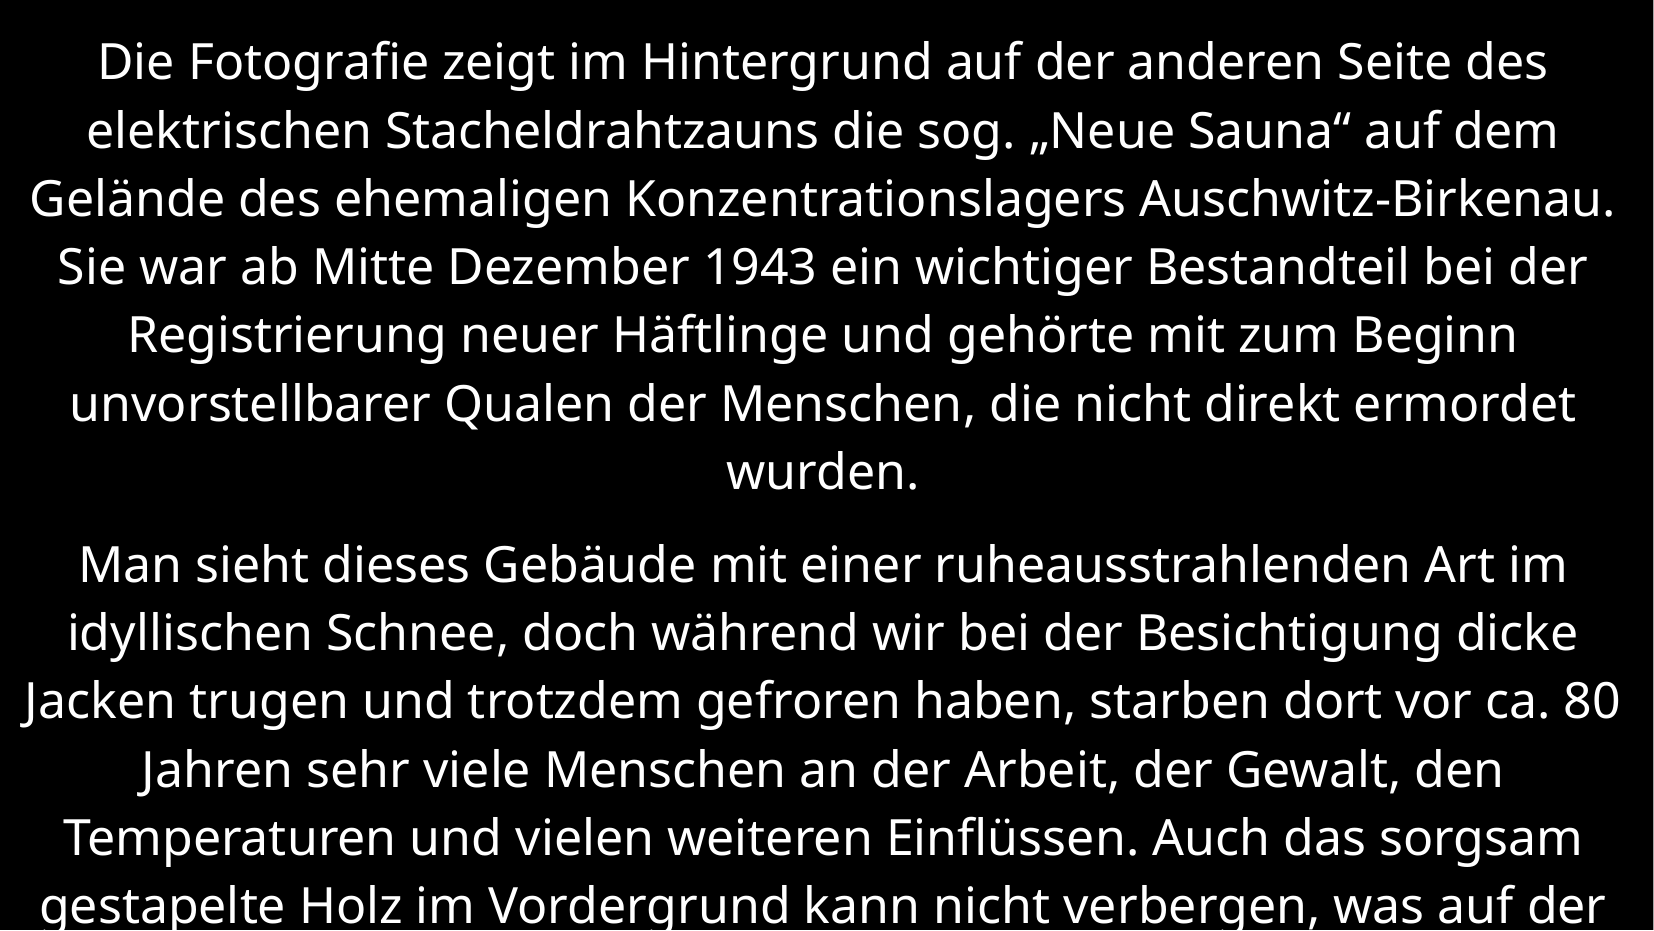

Die Fotografie zeigt im Hintergrund auf der anderen Seite des elektrischen Stacheldrahtzauns die sog. „Neue Sauna“ auf dem Gelände des ehemaligen Konzentrationslagers Auschwitz-Birkenau. Sie war ab Mitte Dezember 1943 ein wichtiger Bestandteil bei der Registrierung neuer Häftlinge und gehörte mit zum Beginn unvorstellbarer Qualen der Menschen, die nicht direkt ermordet wurden.
Man sieht dieses Gebäude mit einer ruheausstrahlenden Art im idyllischen Schnee, doch während wir bei der Besichtigung dicke Jacken trugen und trotzdem gefroren haben, starben dort vor ca. 80 Jahren sehr viele Menschen an der Arbeit, der Gewalt, den Temperaturen und vielen weiteren Einflüssen. Auch das sorgsam gestapelte Holz im Vordergrund kann nicht verbergen, was auf der perspektivisch anderen Seite des tödlichen Zauns passierte und wieso ein Schlag nicht mal zum Tod gebraucht wurde.